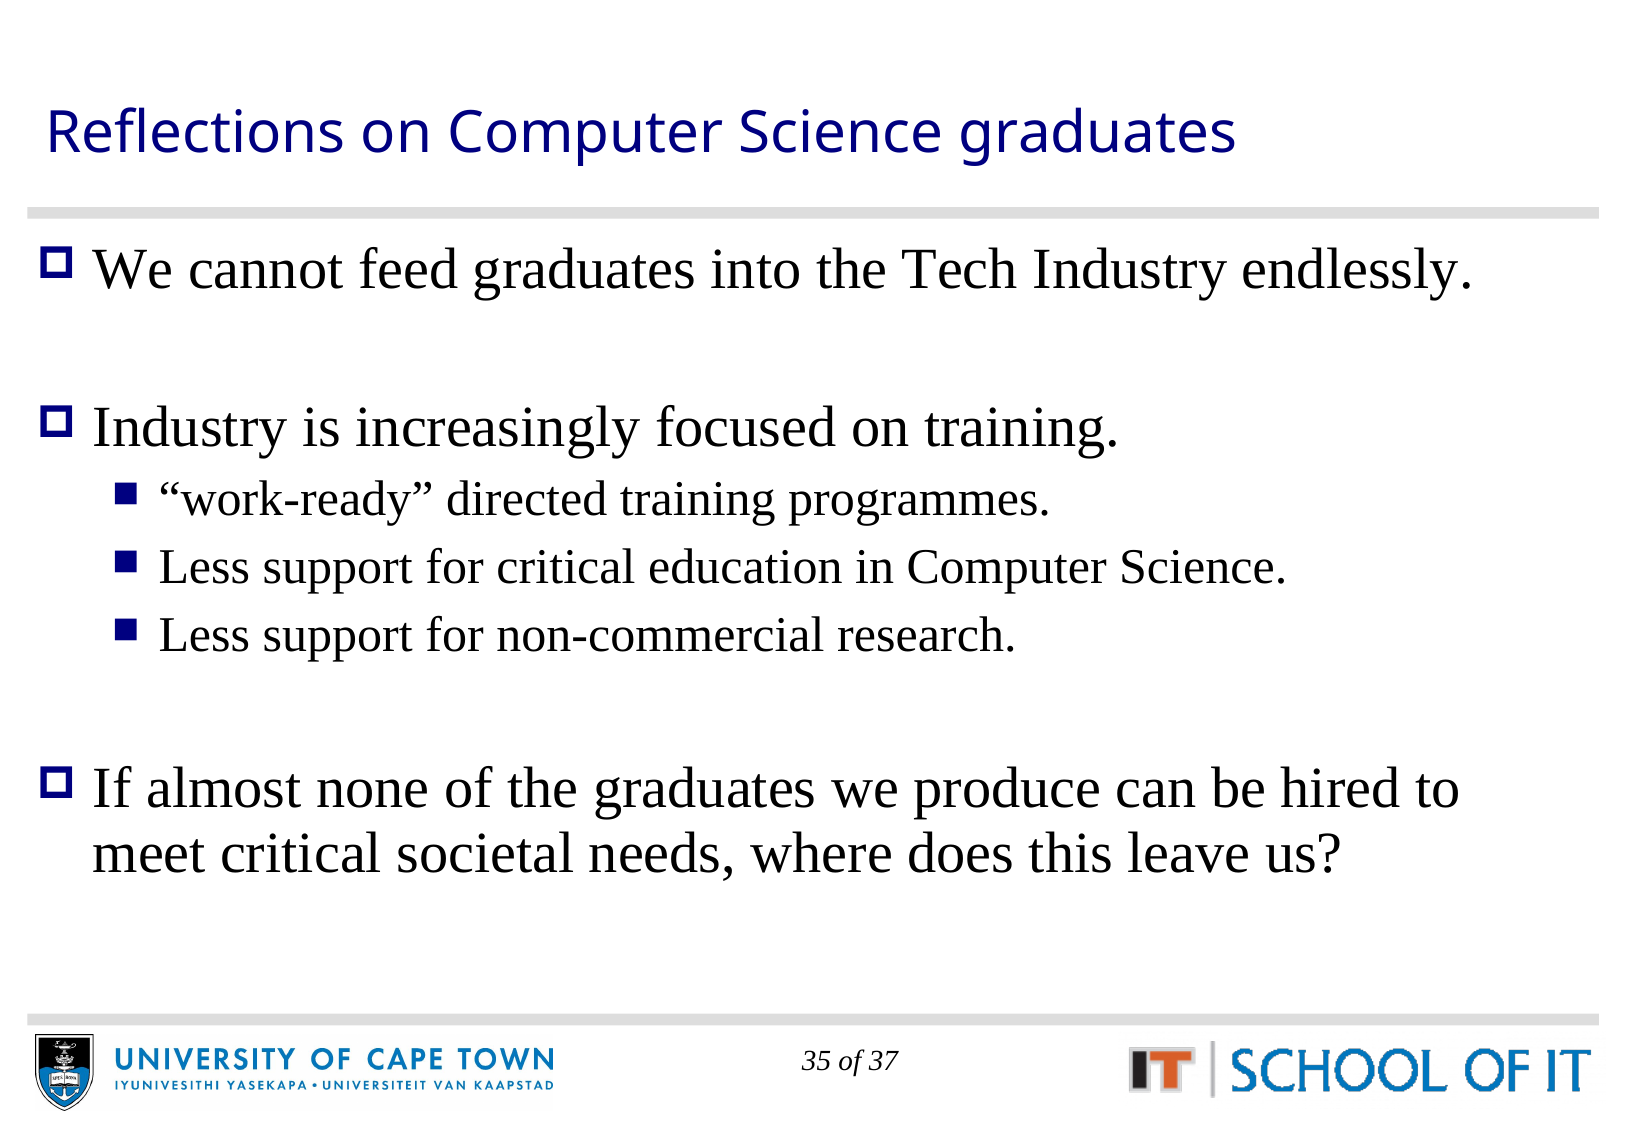

# Reflections on Computer Science graduates
We cannot feed graduates into the Tech Industry endlessly.
Industry is increasingly focused on training.
“work-ready” directed training programmes.
Less support for critical education in Computer Science.
Less support for non-commercial research.
If almost none of the graduates we produce can be hired to meet critical societal needs, where does this leave us?
35